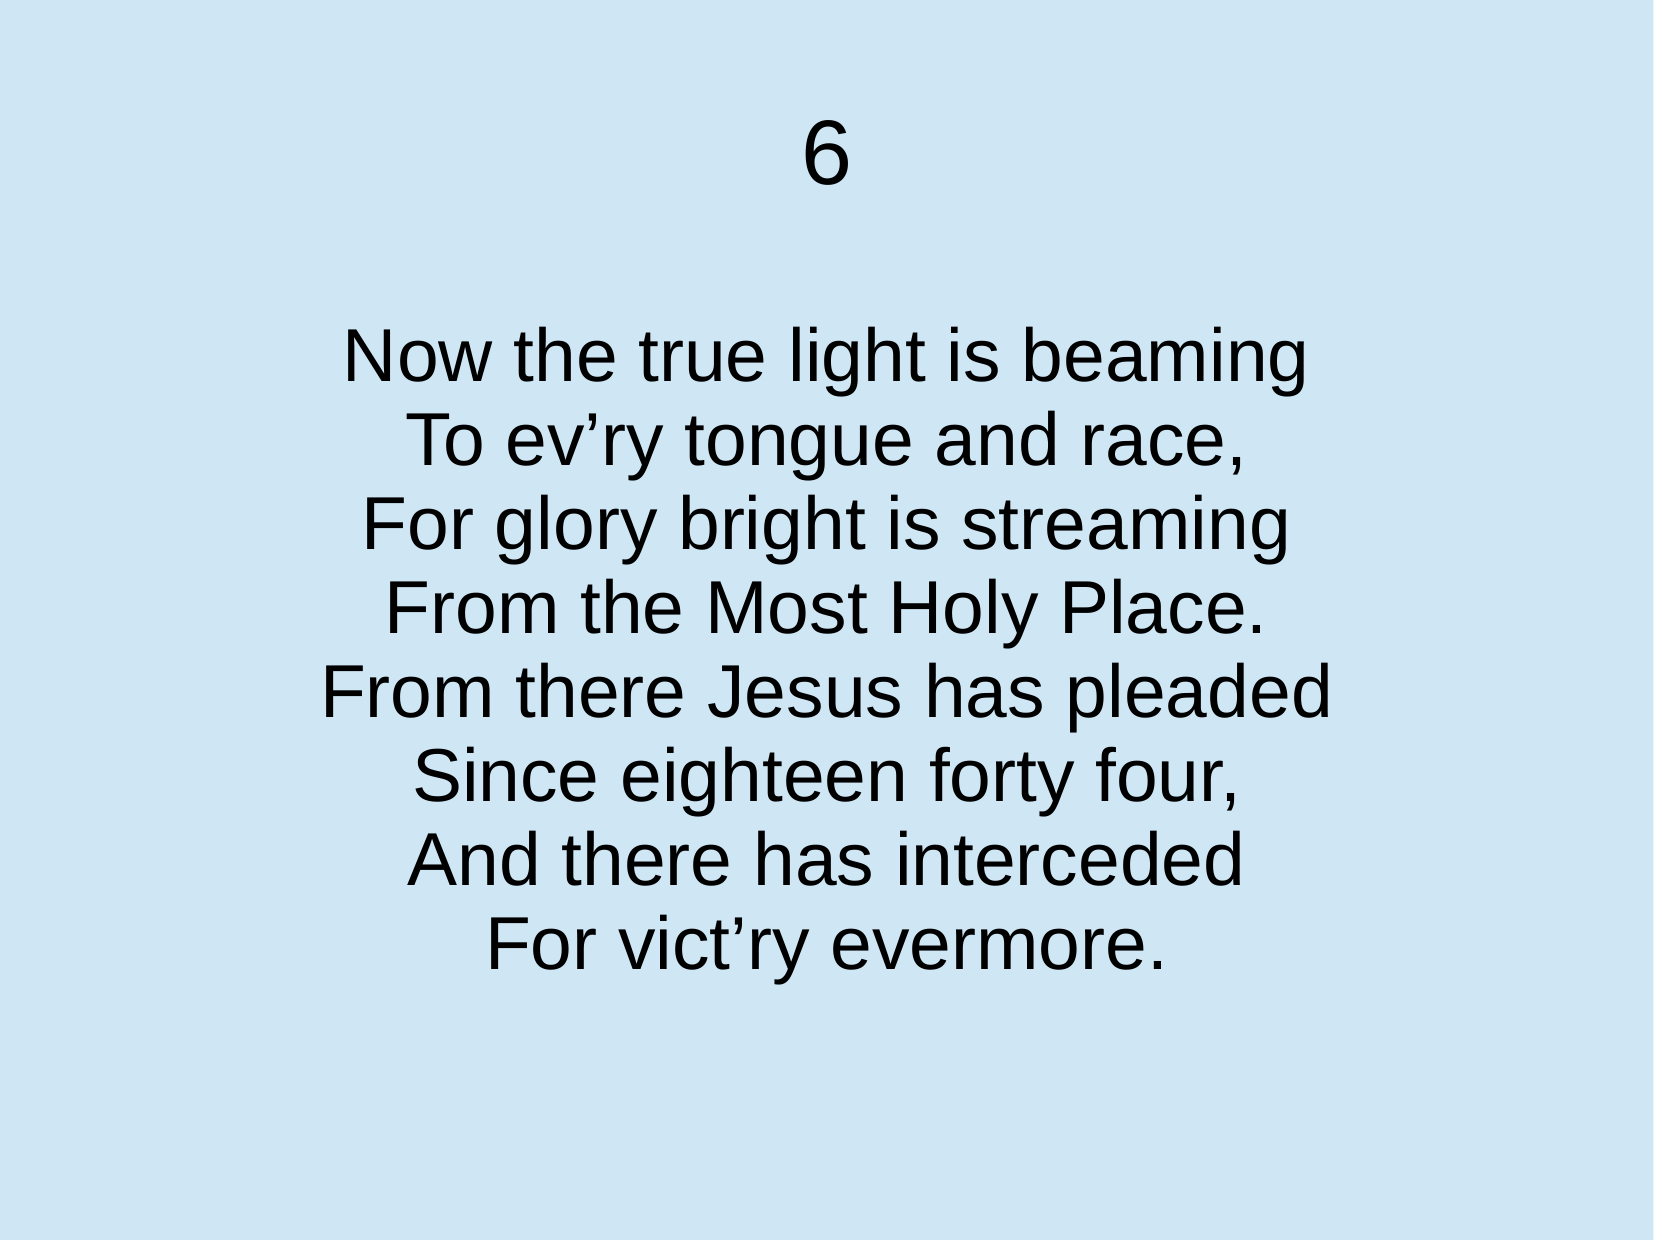

# 6
Now the true light is beaming
To ev’ry tongue and race,
For glory bright is streaming
From the Most Holy Place.
From there Jesus has pleaded
Since eighteen forty four,
And there has interceded
For vict’ry evermore.